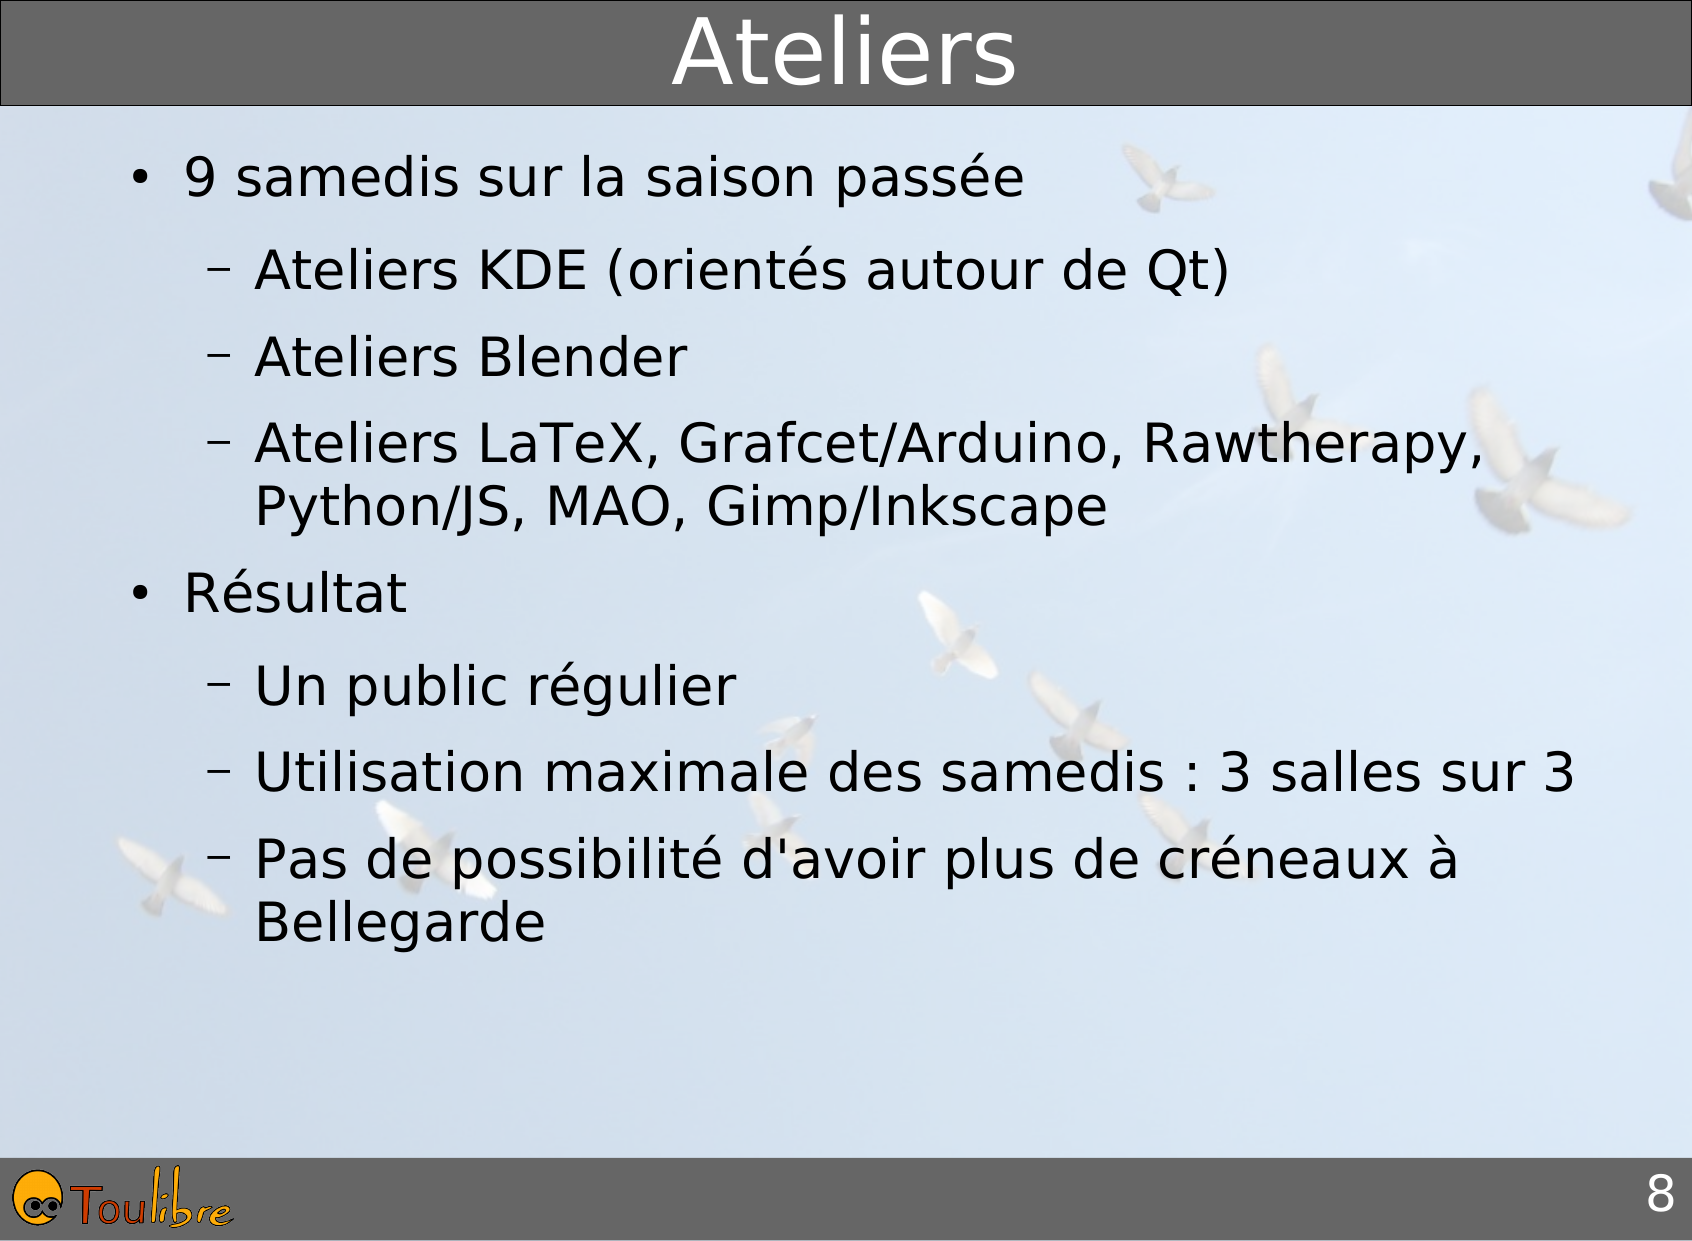

# Ateliers
9 samedis sur la saison passée
Ateliers KDE (orientés autour de Qt)
Ateliers Blender
Ateliers LaTeX, Grafcet/Arduino, Rawtherapy, Python/JS, MAO, Gimp/Inkscape
Résultat
Un public régulier
Utilisation maximale des samedis : 3 salles sur 3
Pas de possibilité d'avoir plus de créneaux à Bellegarde